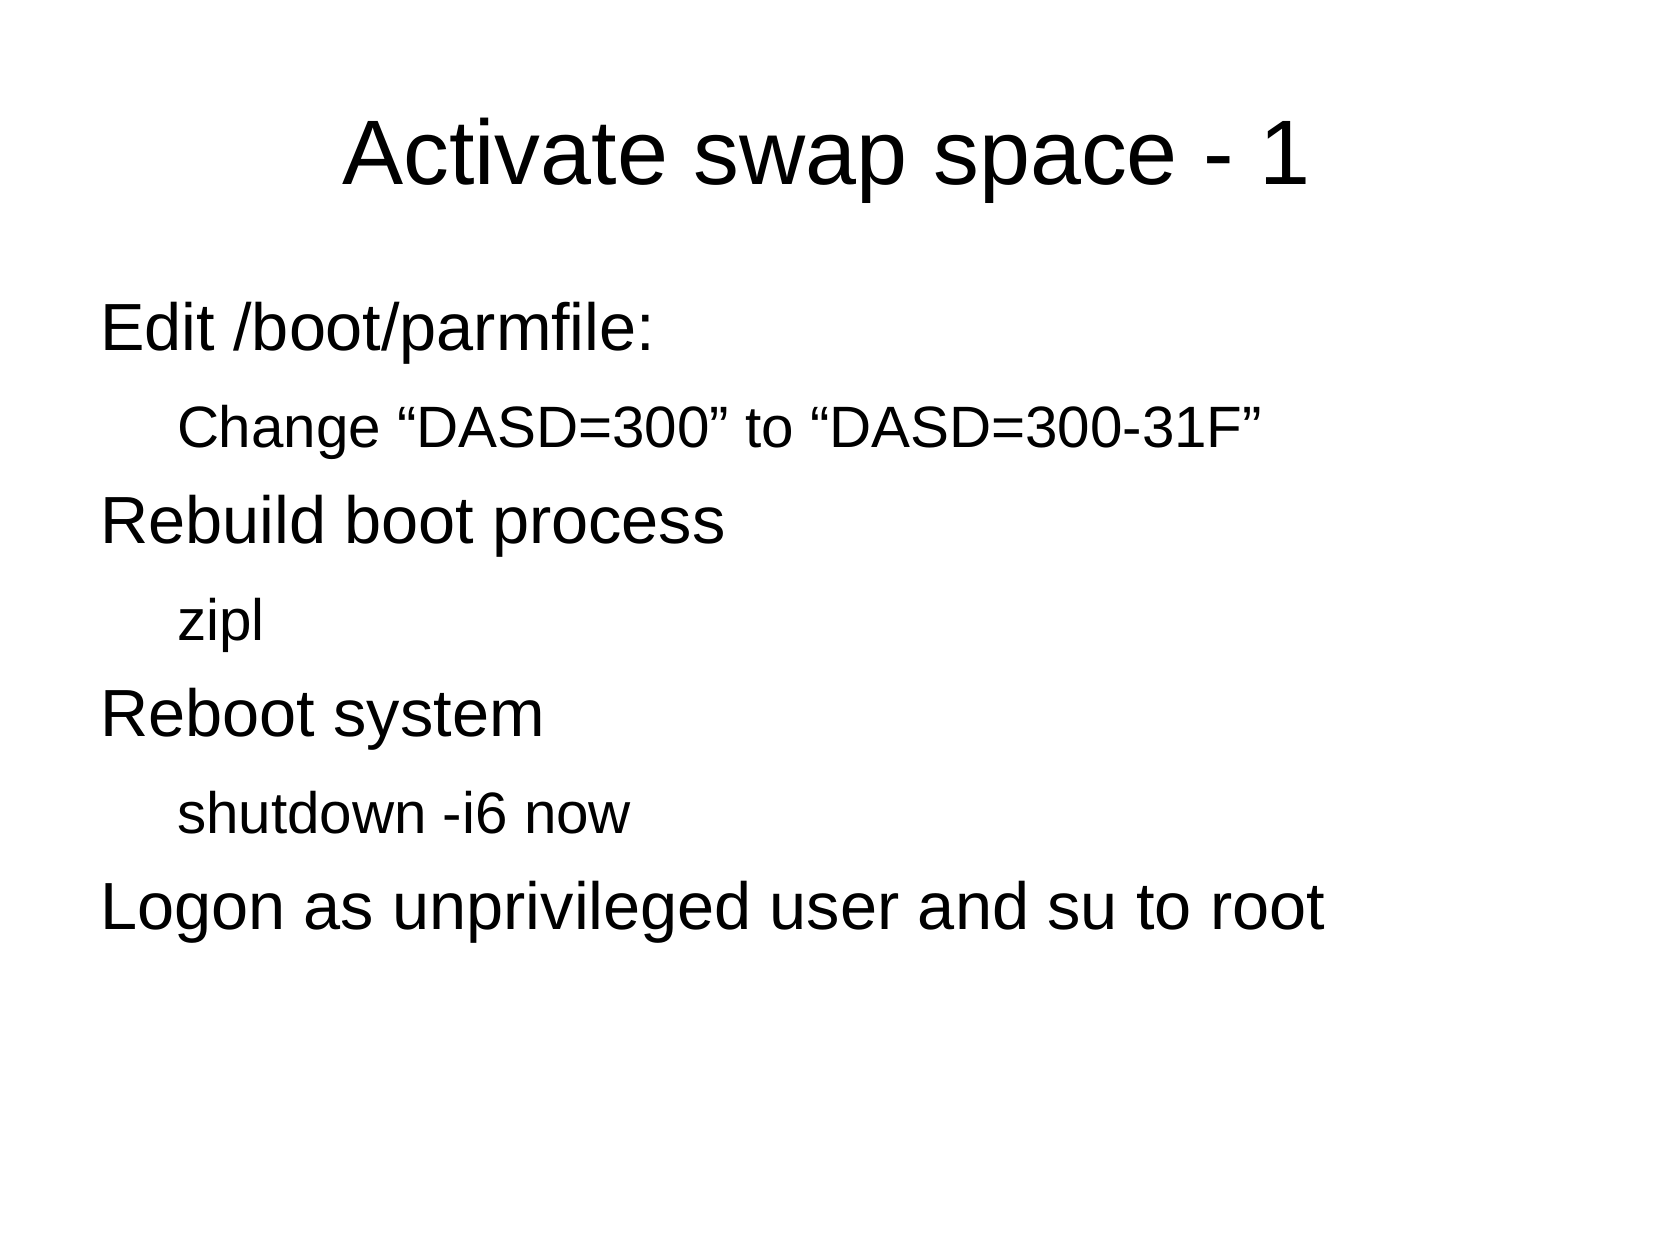

# Activate swap space - 1
Edit /boot/parmfile:
Change “DASD=300” to “DASD=300-31F”
Rebuild boot process
zipl
Reboot system
shutdown -i6 now
Logon as unprivileged user and su to root